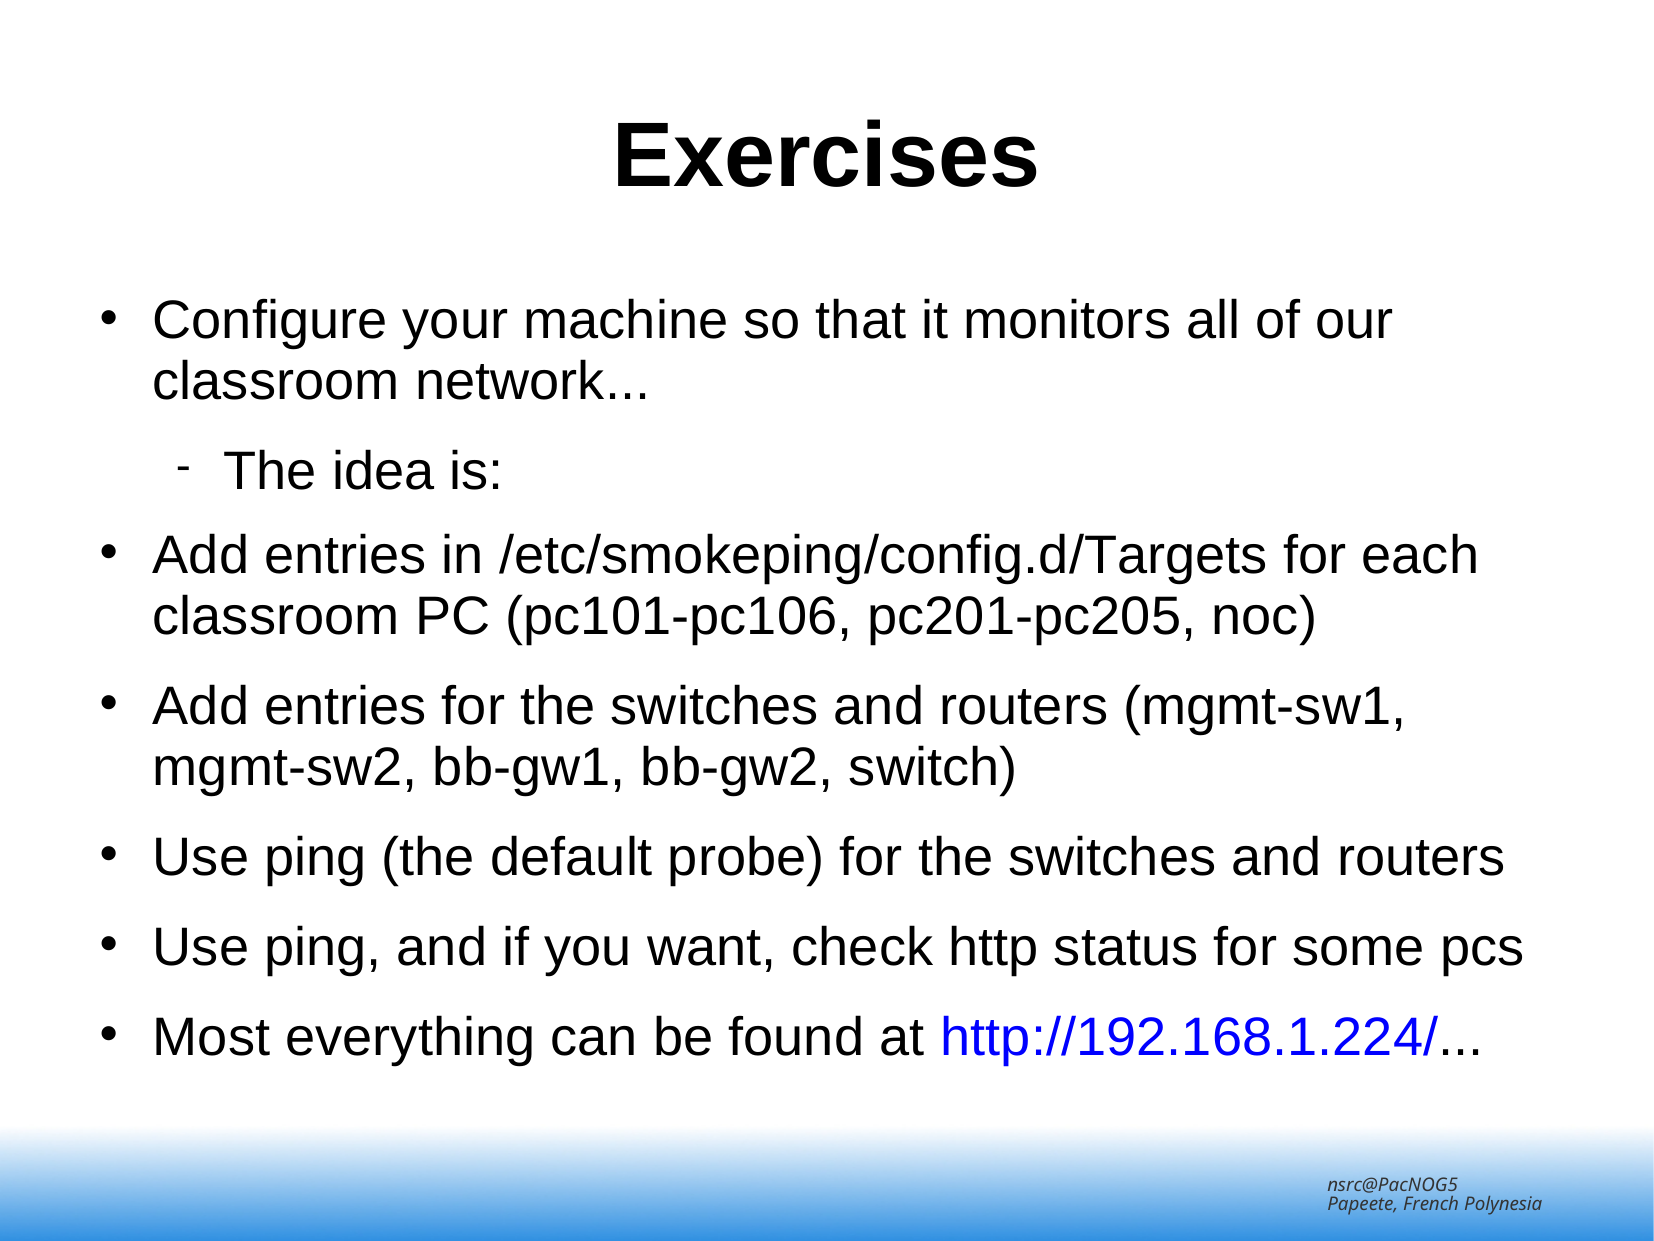

# Exercises
Configure your machine so that it monitors all of our classroom network...
The idea is:
Add entries in /etc/smokeping/config.d/Targets for each classroom PC (pc101-pc106, pc201-pc205, noc)
Add entries for the switches and routers (mgmt-sw1, mgmt-sw2, bb-gw1, bb-gw2, switch)
Use ping (the default probe) for the switches and routers
Use ping, and if you want, check http status for some pcs
Most everything can be found at http://192.168.1.224/...